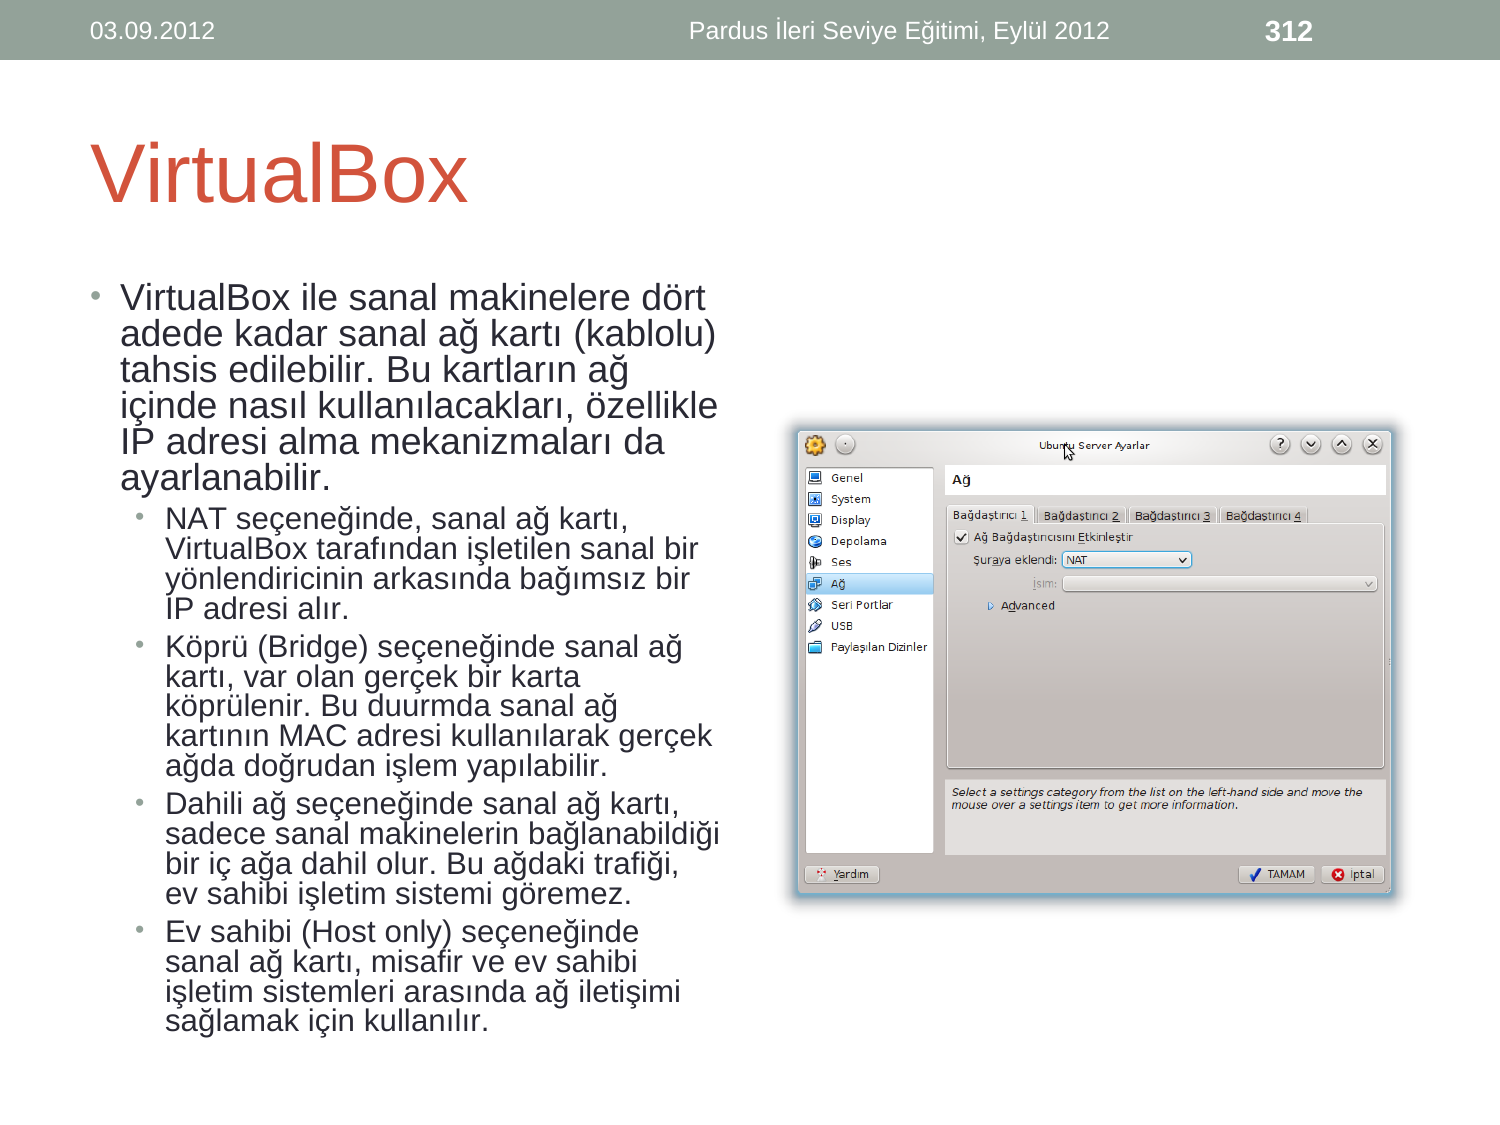

03.09.2012
Pardus İleri Seviye Eğitimi, Eylül 2012
# VirtualBox
VirtualBox ile sanal makinelere dört adede kadar sanal ağ kartı (kablolu) tahsis edilebilir. Bu kartların ağ içinde nasıl kullanılacakları, özellikle IP adresi alma mekanizmaları da ayarlanabilir.
NAT seçeneğinde, sanal ağ kartı, VirtualBox tarafından işletilen sanal bir yönlendiricinin arkasında bağımsız bir IP adresi alır.
Köprü (Bridge) seçeneğinde sanal ağ kartı, var olan gerçek bir karta köprülenir. Bu duurmda sanal ağ kartının MAC adresi kullanılarak gerçek ağda doğrudan işlem yapılabilir.
Dahili ağ seçeneğinde sanal ağ kartı, sadece sanal makinelerin bağlanabildiği bir iç ağa dahil olur. Bu ağdaki trafiği, ev sahibi işletim sistemi göremez.
Ev sahibi (Host only) seçeneğinde sanal ağ kartı, misafir ve ev sahibi işletim sistemleri arasında ağ iletişimi sağlamak için kullanılır.